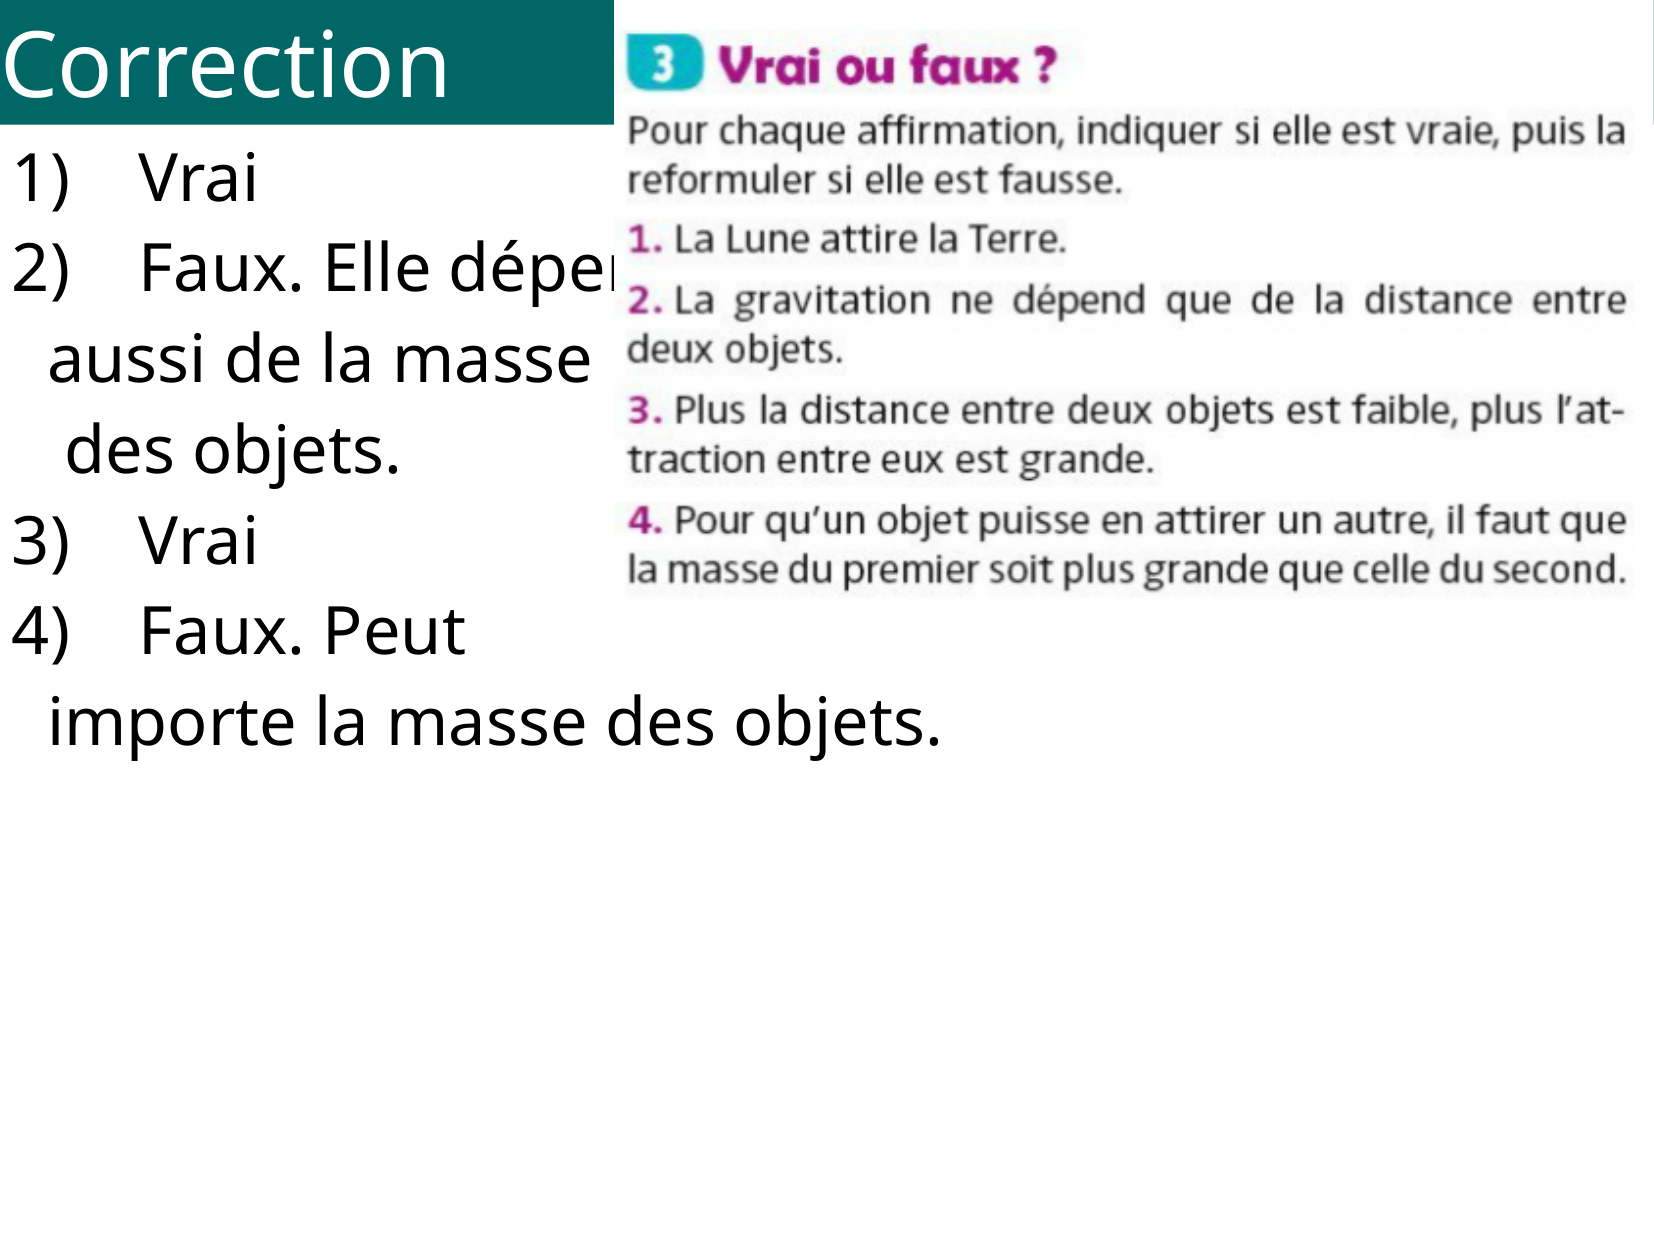

# Correction
 Vrai
 Faux. Elle dépend
aussi de la masse
 des objets.
 Vrai
 Faux. Peut
importe la masse des objets.